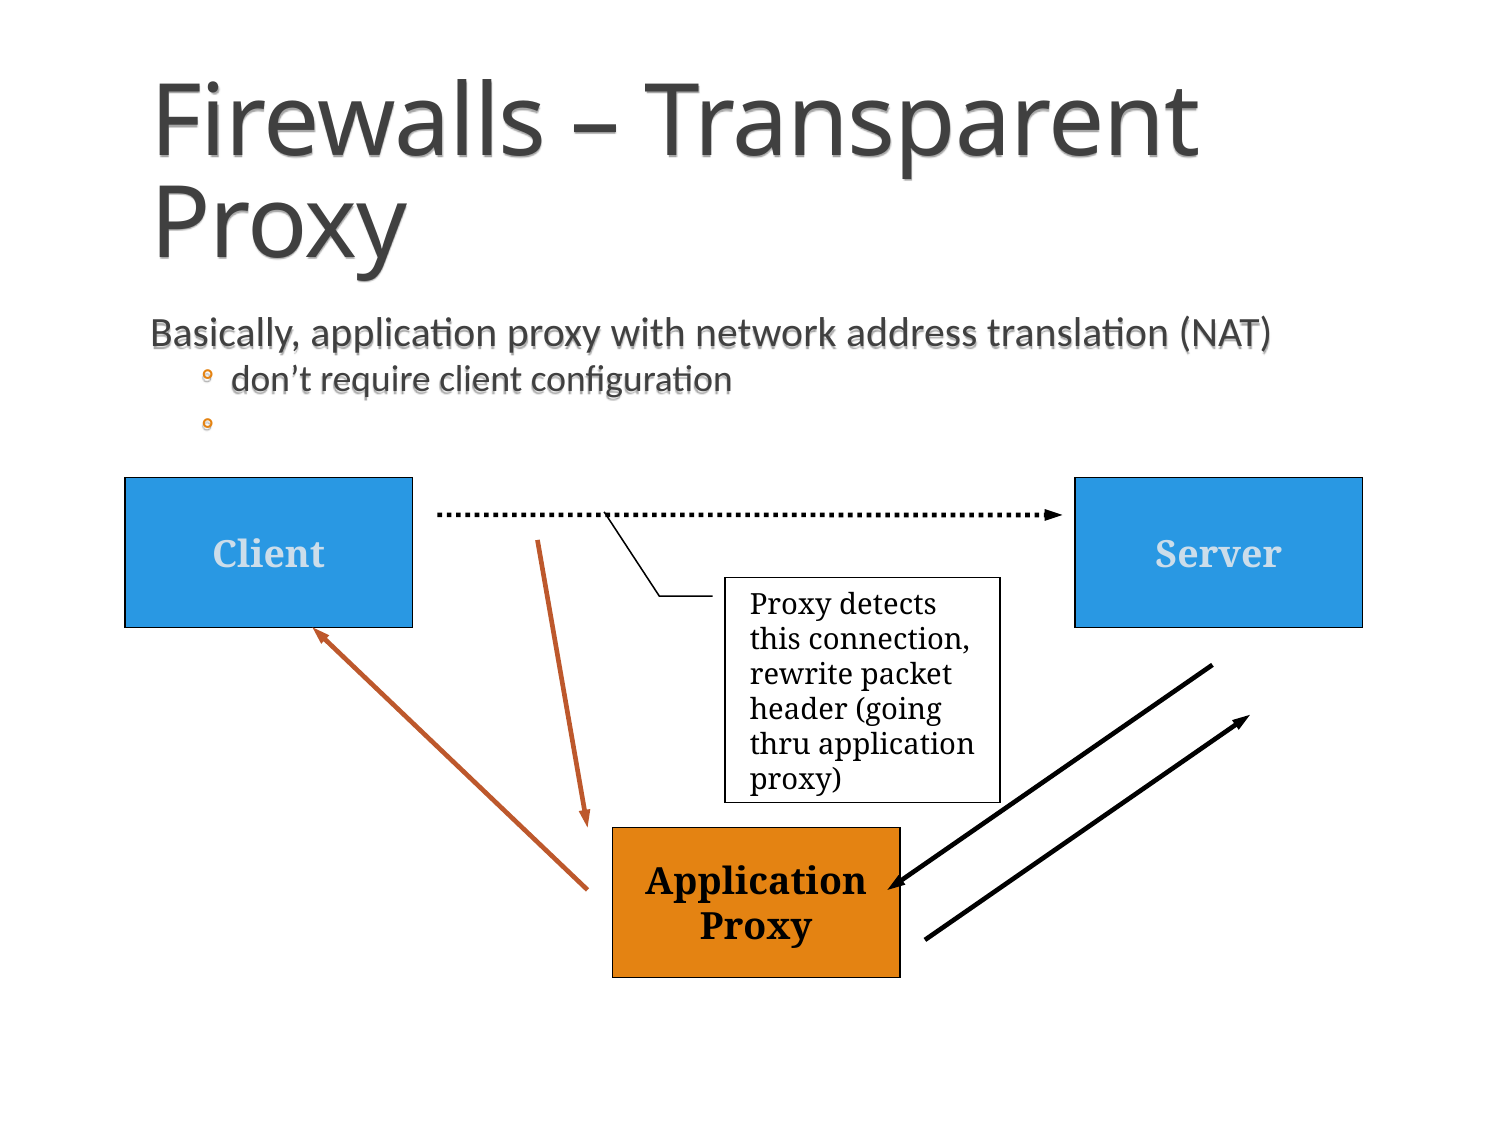

# Firewalls – Transparent Proxy
Basically, application proxy with network address translation (NAT)
don’t require client configuration
Client
Server
Proxy detects this connection, rewrite packet header (going thru application proxy)
Application Proxy
Copyright © Ricci IEONG for UST training 2024
16